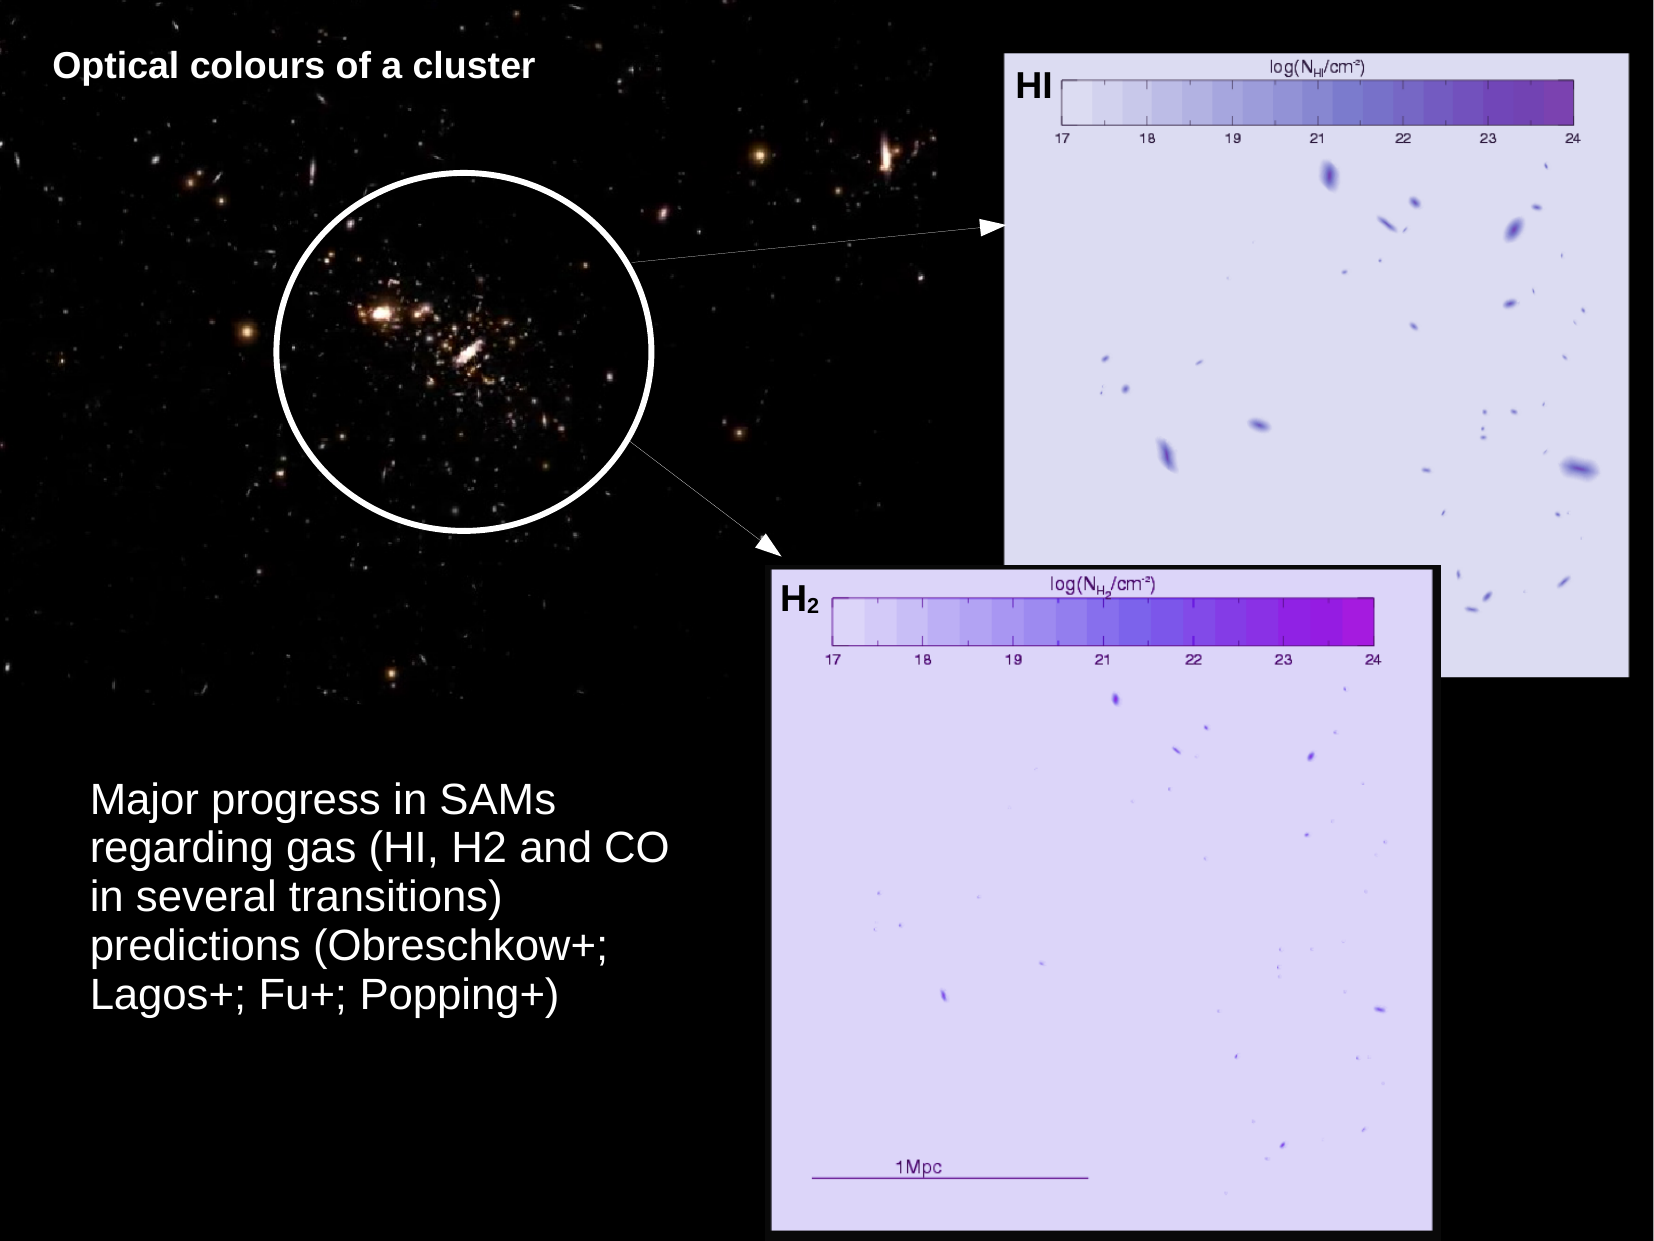

Optical colours of a cluster
HI
H2
Major progress in SAMs regarding gas (HI, H2 and CO in several transitions) predictions (Obreschkow+; Lagos+; Fu+; Popping+)